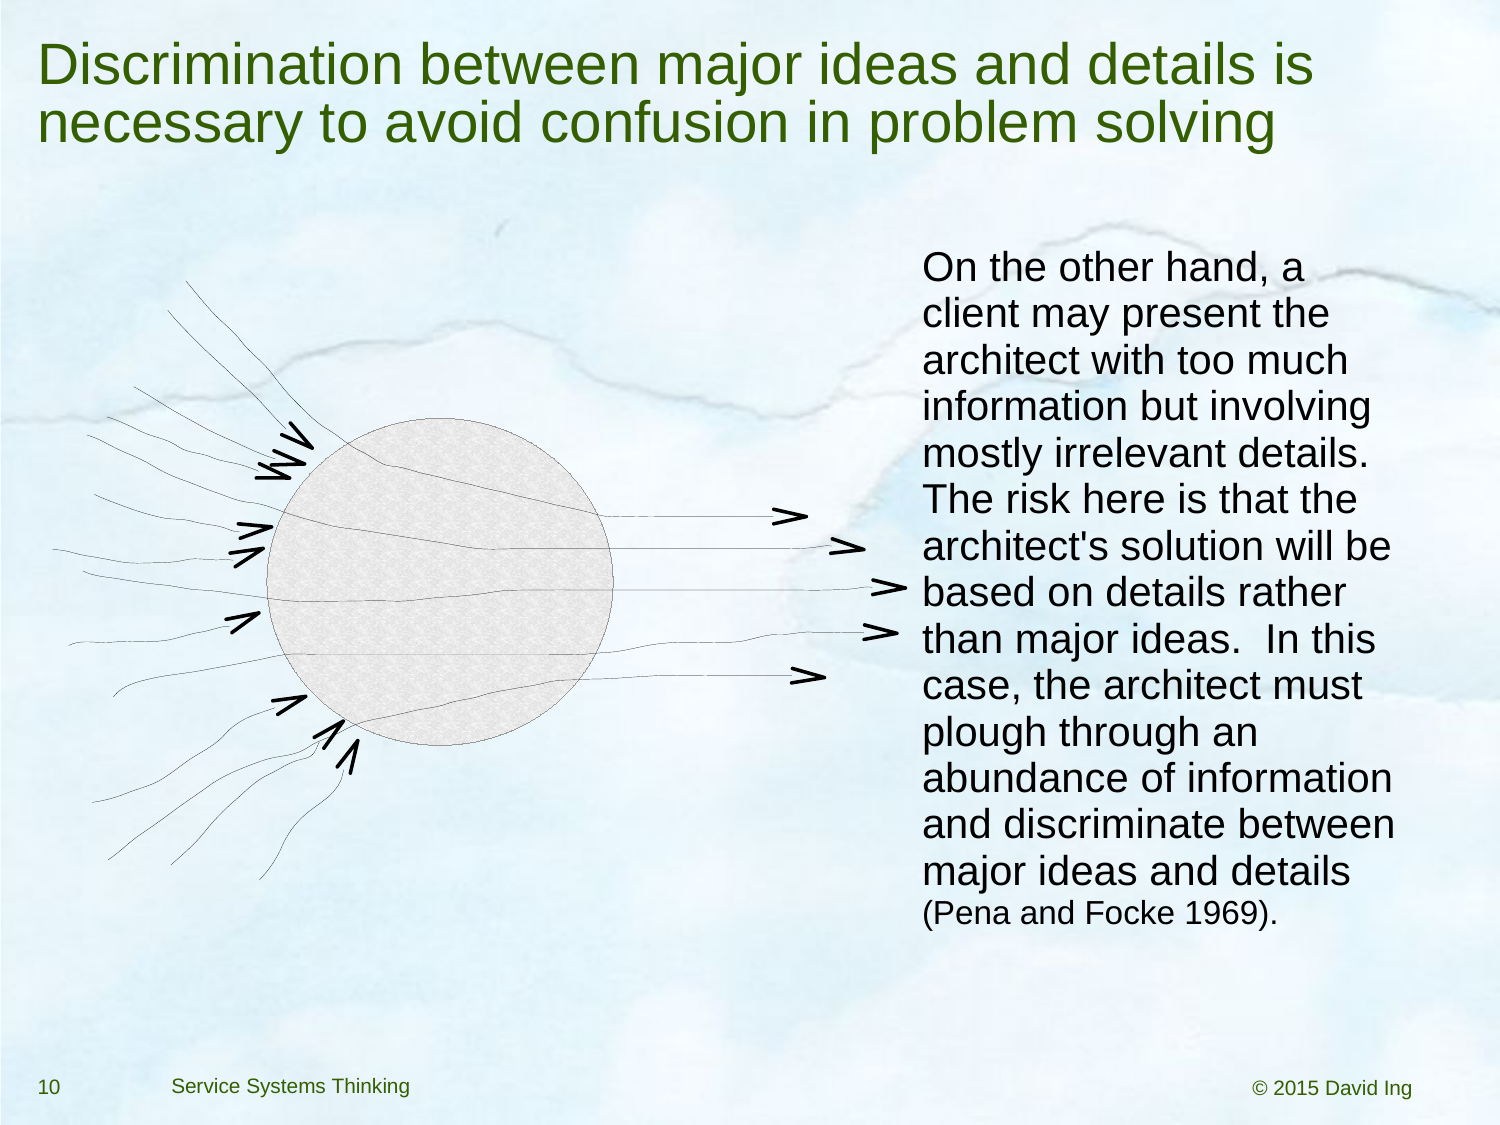

# Discrimination between major ideas and details is necessary to avoid confusion in problem solving
On the other hand, a client may present the architect with too much information but involving mostly irrelevant details. The risk here is that the architect's solution will be based on details rather than major ideas. In this case, the architect must plough through an abundance of information and discriminate between major ideas and details
(Pena and Focke 1969).
Service Systems Thinking
10